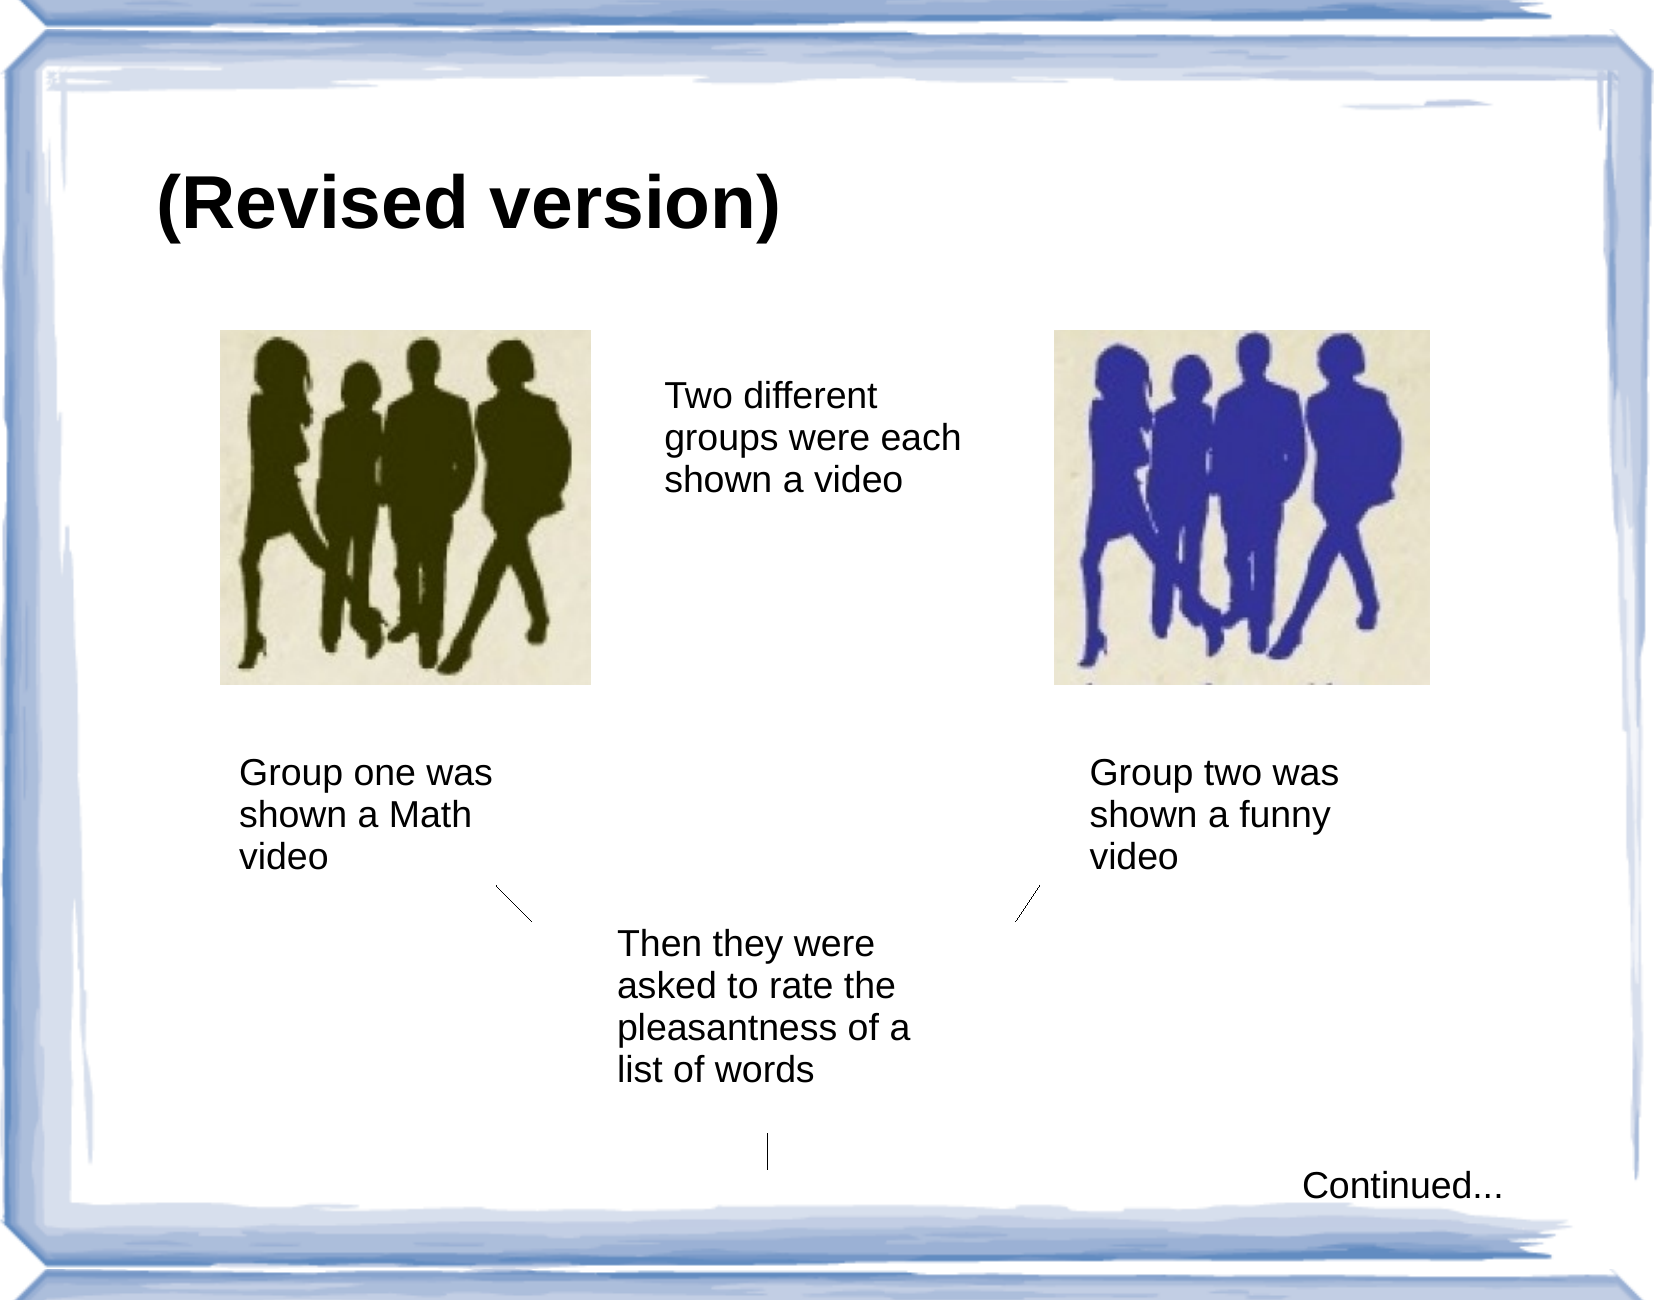

(Revised version)
Two different groups were each shown a video
Group one was shown a Math video
Group two was shown a funny video
Then they were asked to rate the pleasantness of a list of words
Continued...